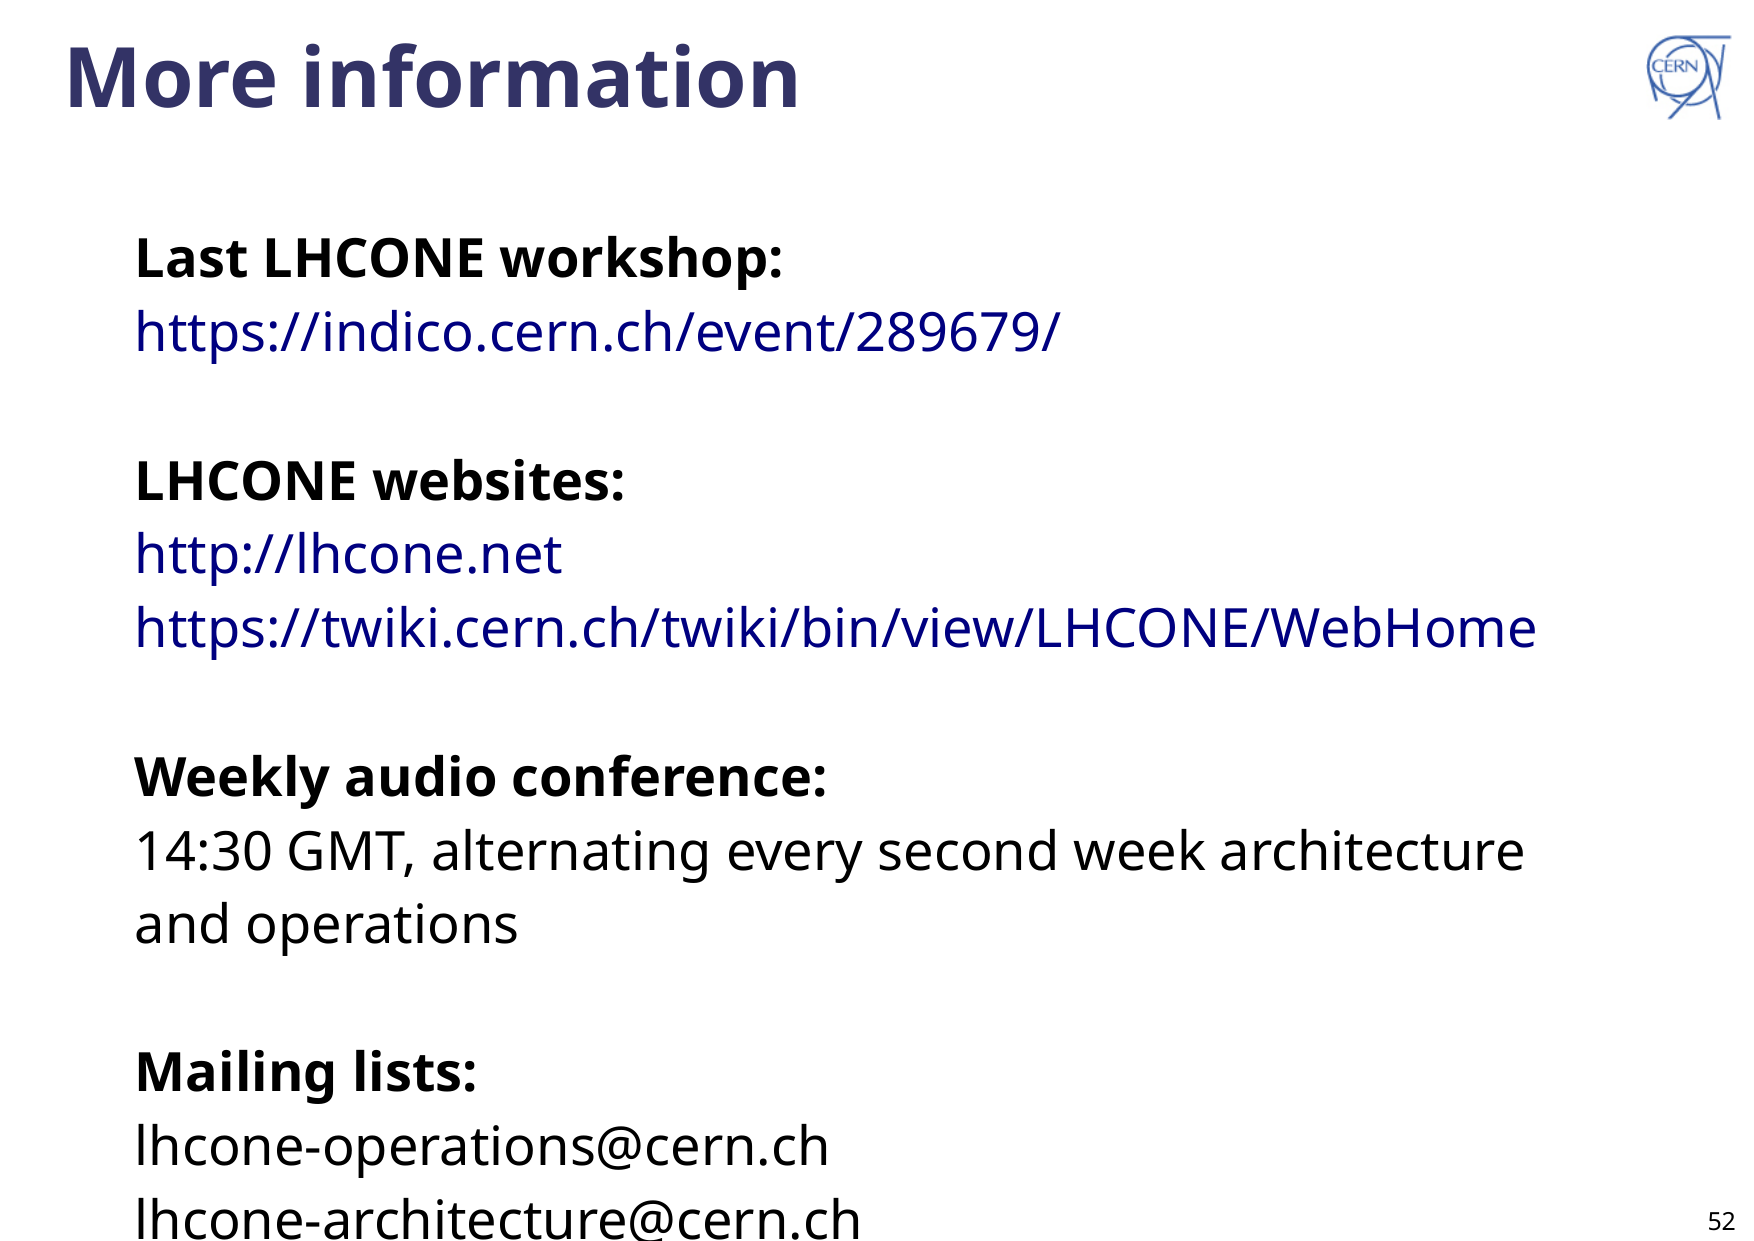

# More information
Last LHCONE workshop:
https://indico.cern.ch/event/289679/
LHCONE websites:
http://lhcone.net
https://twiki.cern.ch/twiki/bin/view/LHCONE/WebHome
Weekly audio conference:
14:30 GMT, alternating every second week architecture and operations
Mailing lists:
lhcone-operations@cern.ch
lhcone-architecture@cern.ch
52